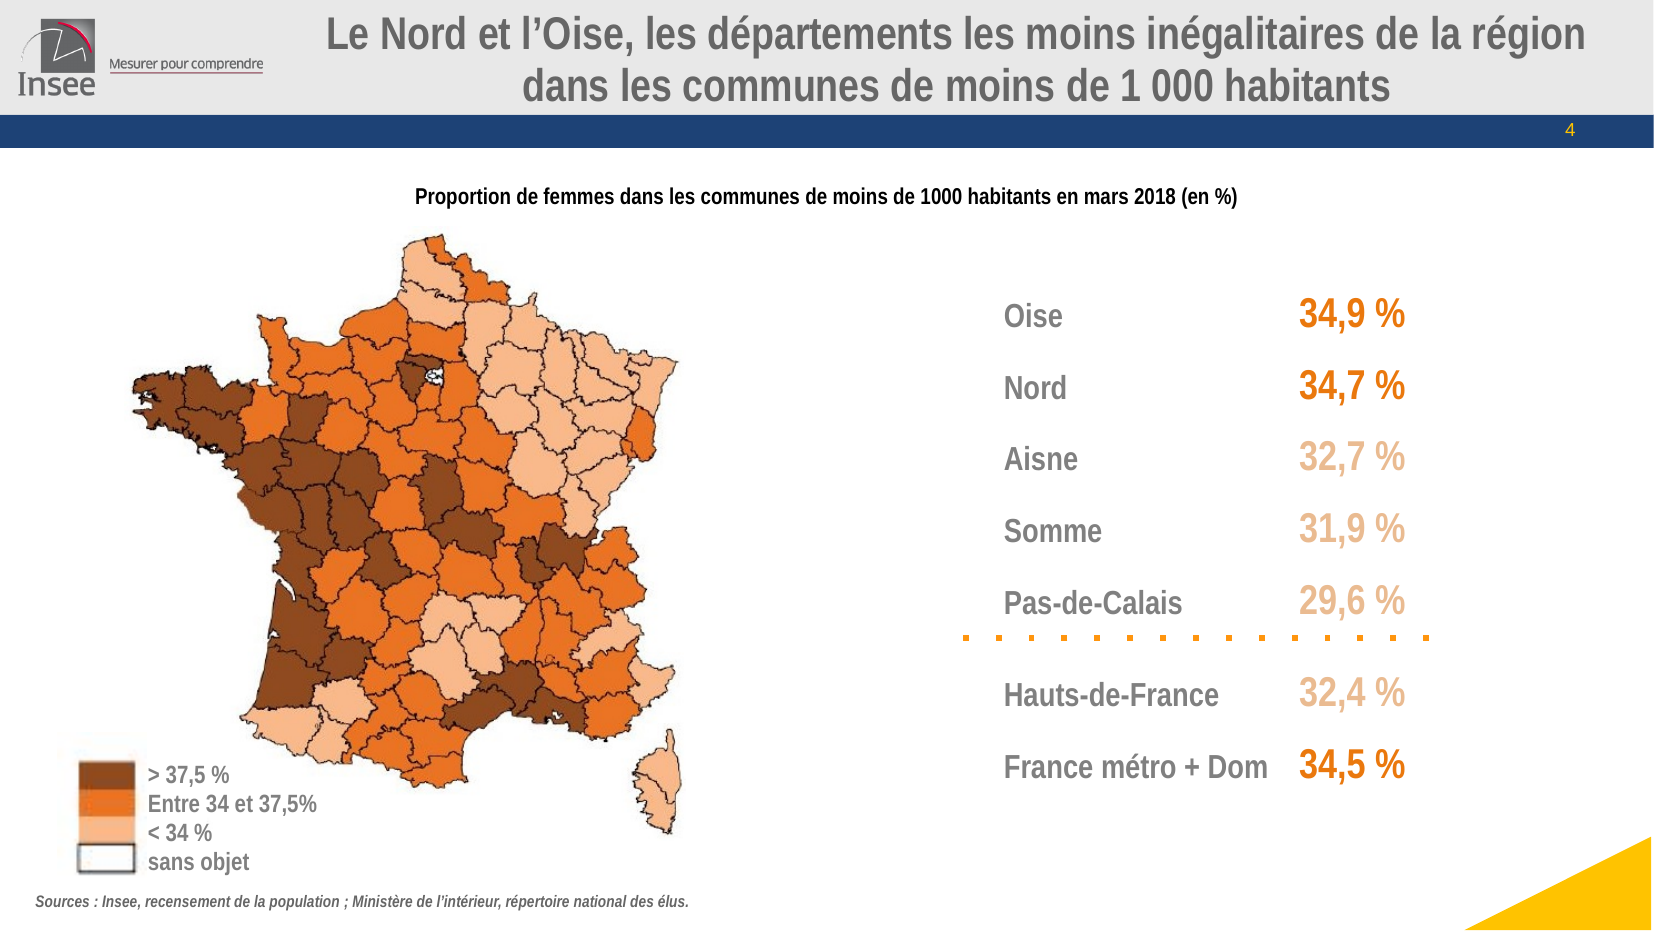

# Le Nord et l’Oise, les départements les moins inégalitaires de la région dans les communes de moins de 1 000 habitants
4
Proportion de femmes dans les communes de moins de 1000 habitants en mars 2018 (en %)
Oise				34,9 %
Nord				34,7 %
Aisne			32,7 %
Somme			31,9 %
Pas-de-Calais		29,6 %
Hauts-de-France		32,4 %
France métro + Dom	34,5 %
> 37,5 %
Entre 34 et 37,5%
< 34 %
sans objet
Sources : Insee, recensement de la population ; Ministère de l’intérieur, répertoire national des élus.